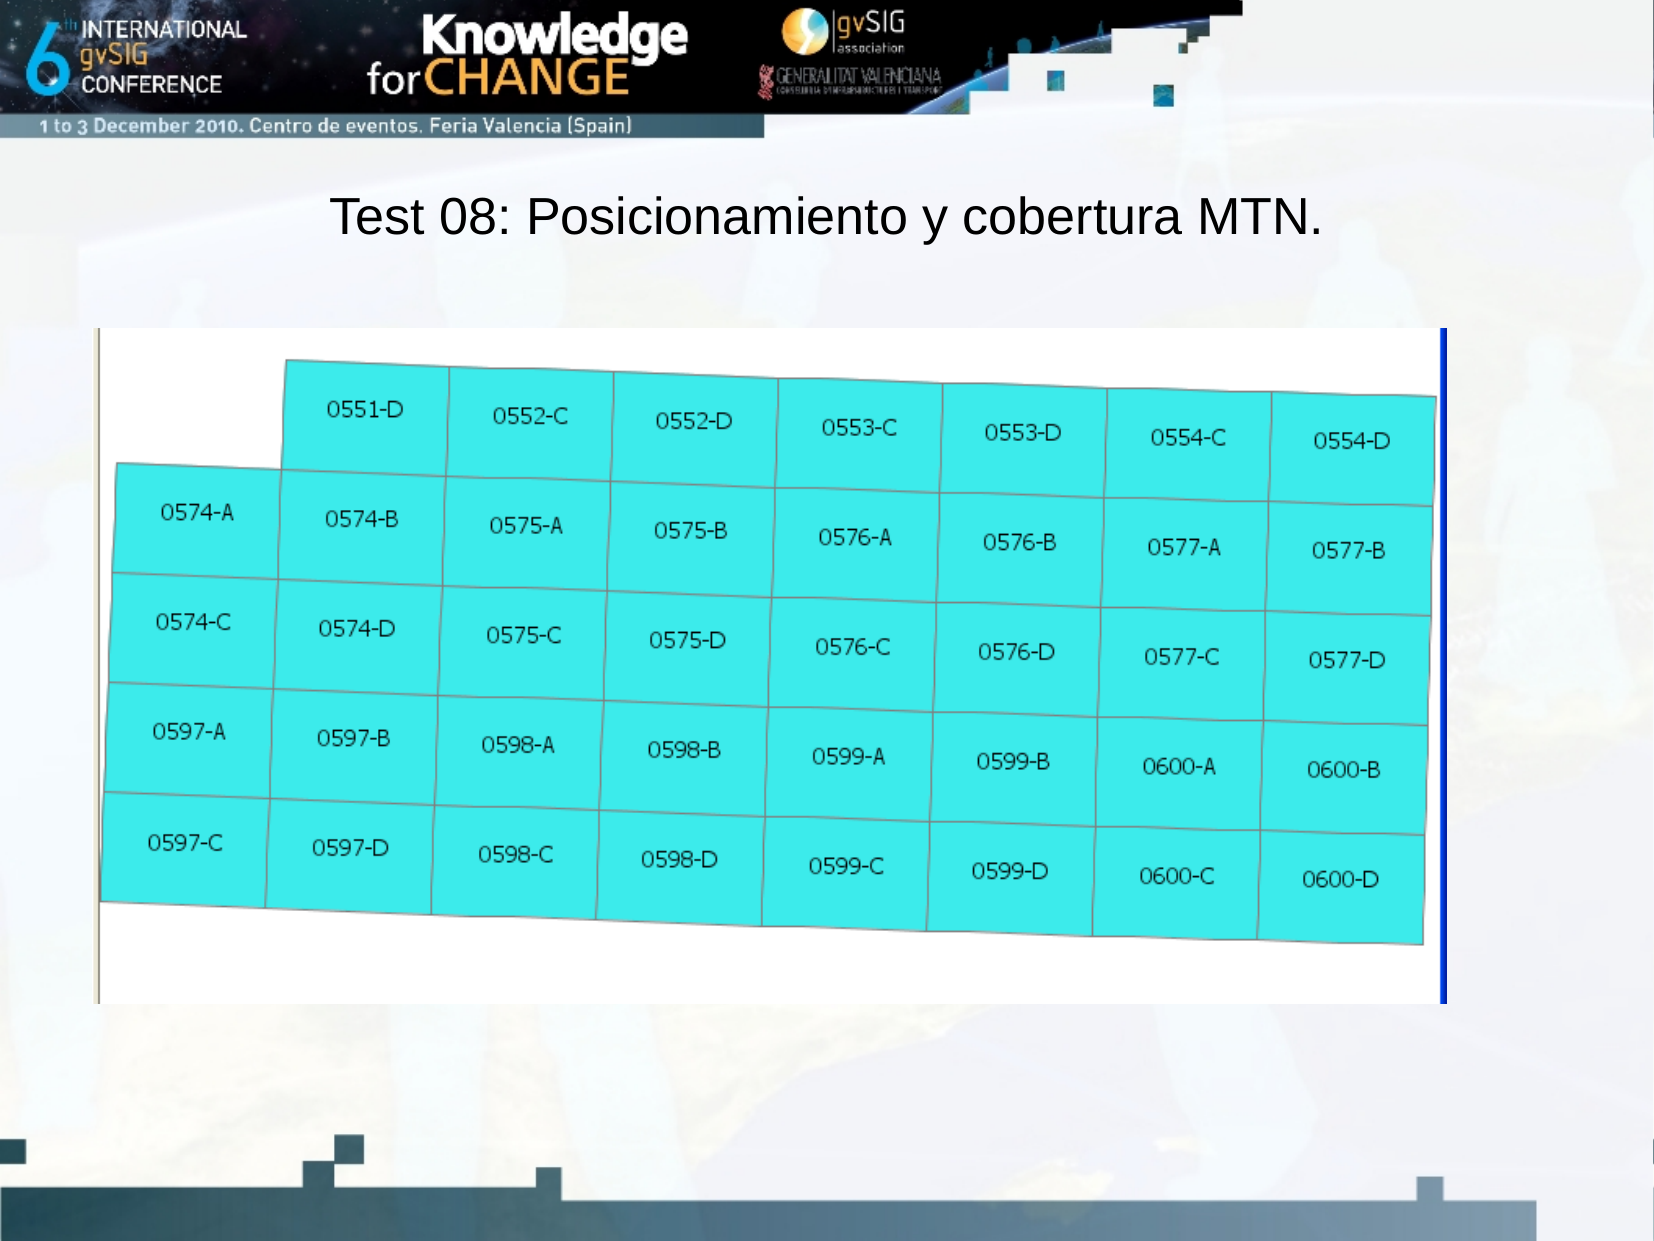

# Test 08: Posicionamiento y cobertura MTN.